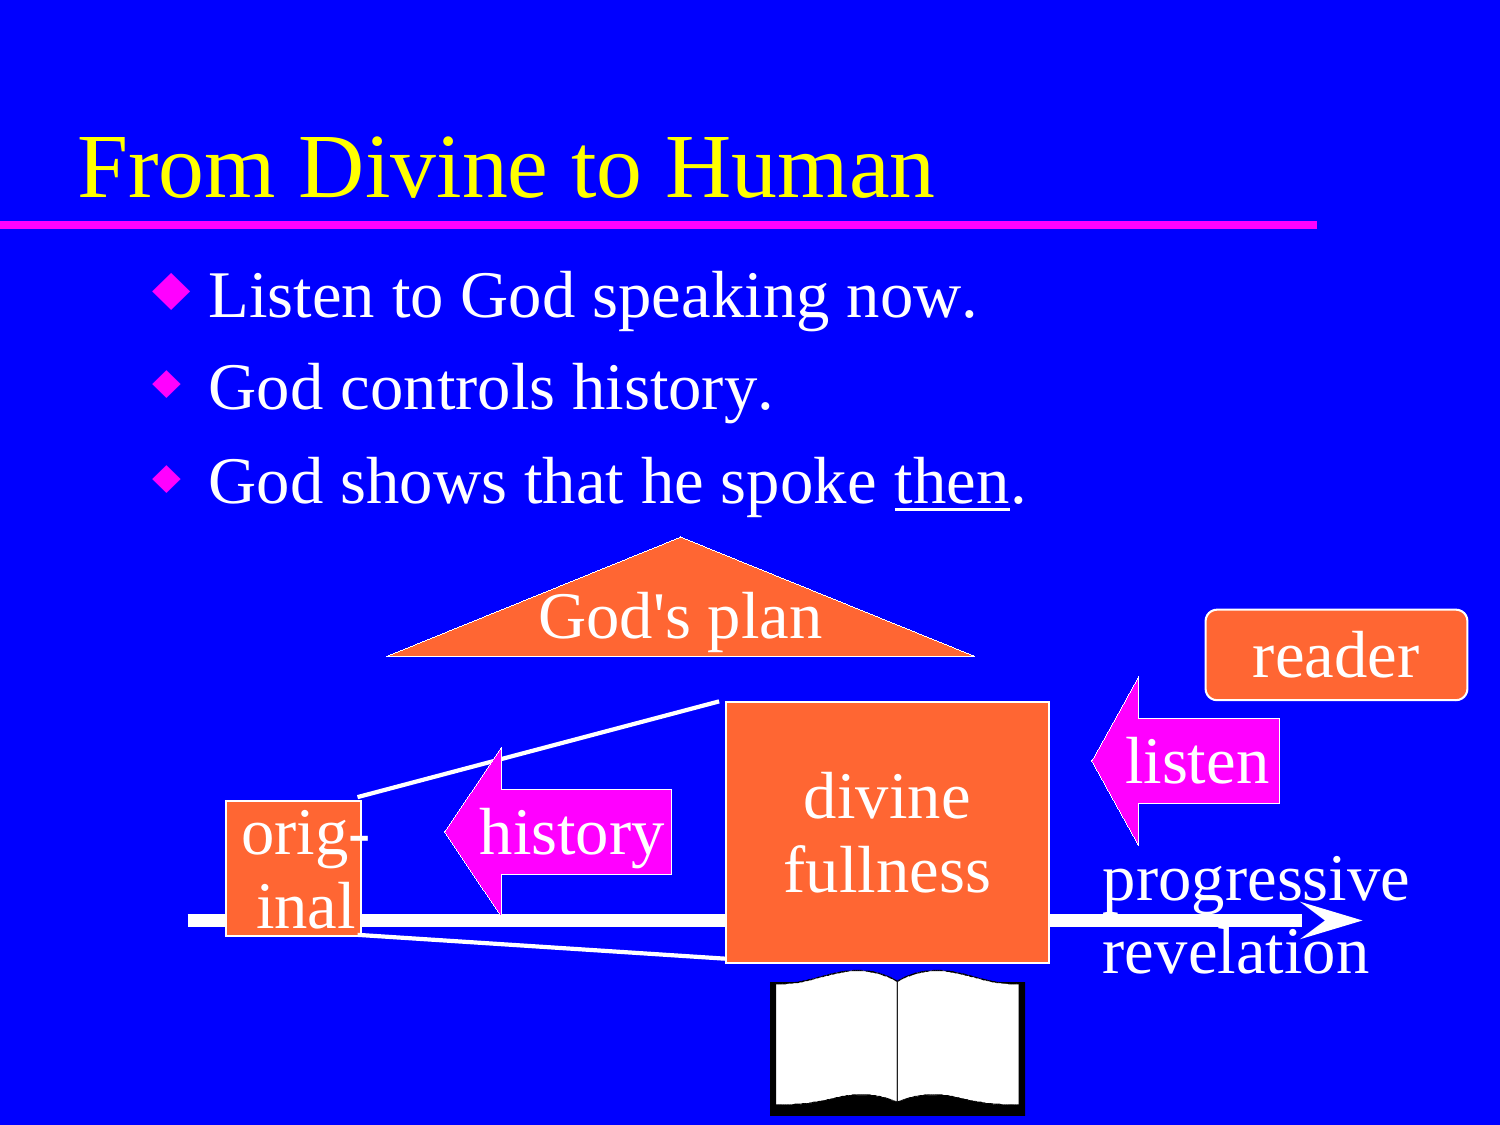

# From Divine to Human
Listen to God speaking now.
God controls history.
God shows that he spoke then.
God's plan
progressive revelation
reader
listen
divine
fullness
history
orig-
inal